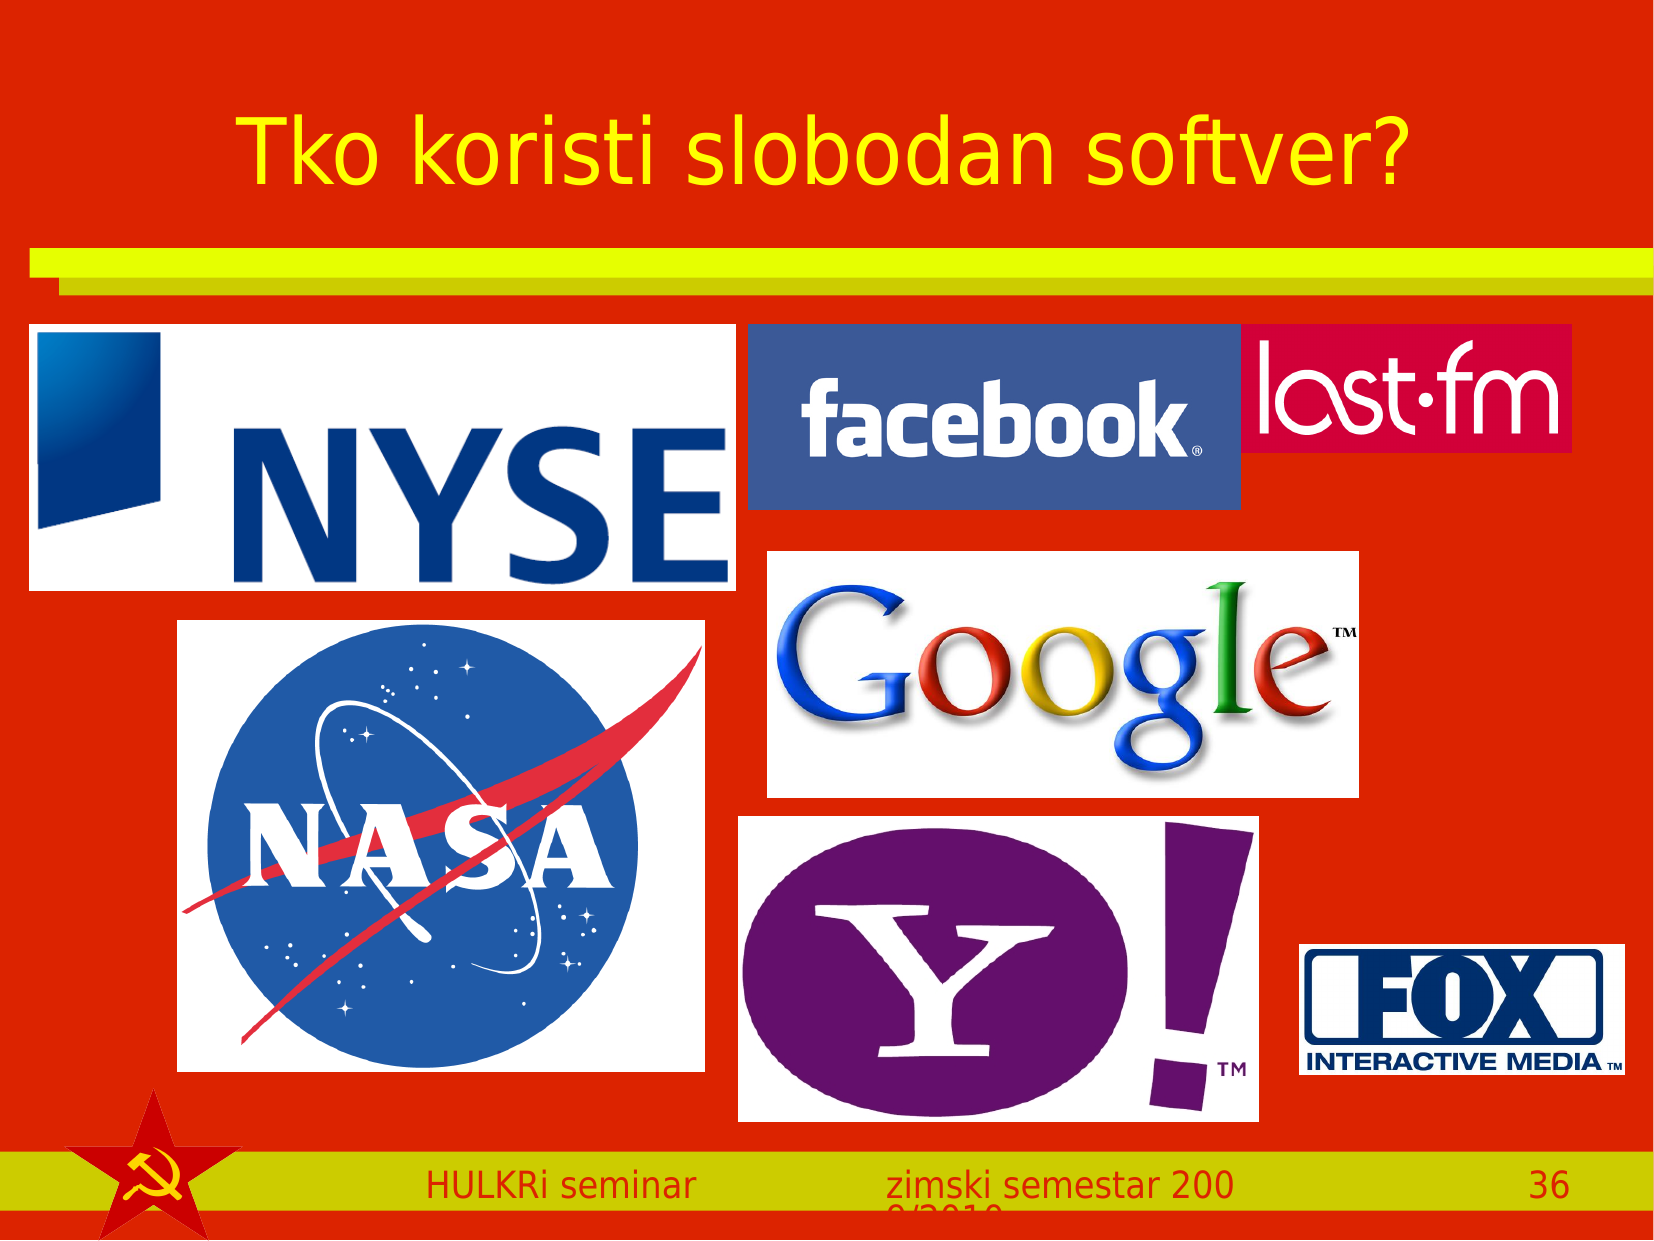

# Tko koristi slobodan softver?
HULKRi seminar
zimski semestar 2009/2010.
36